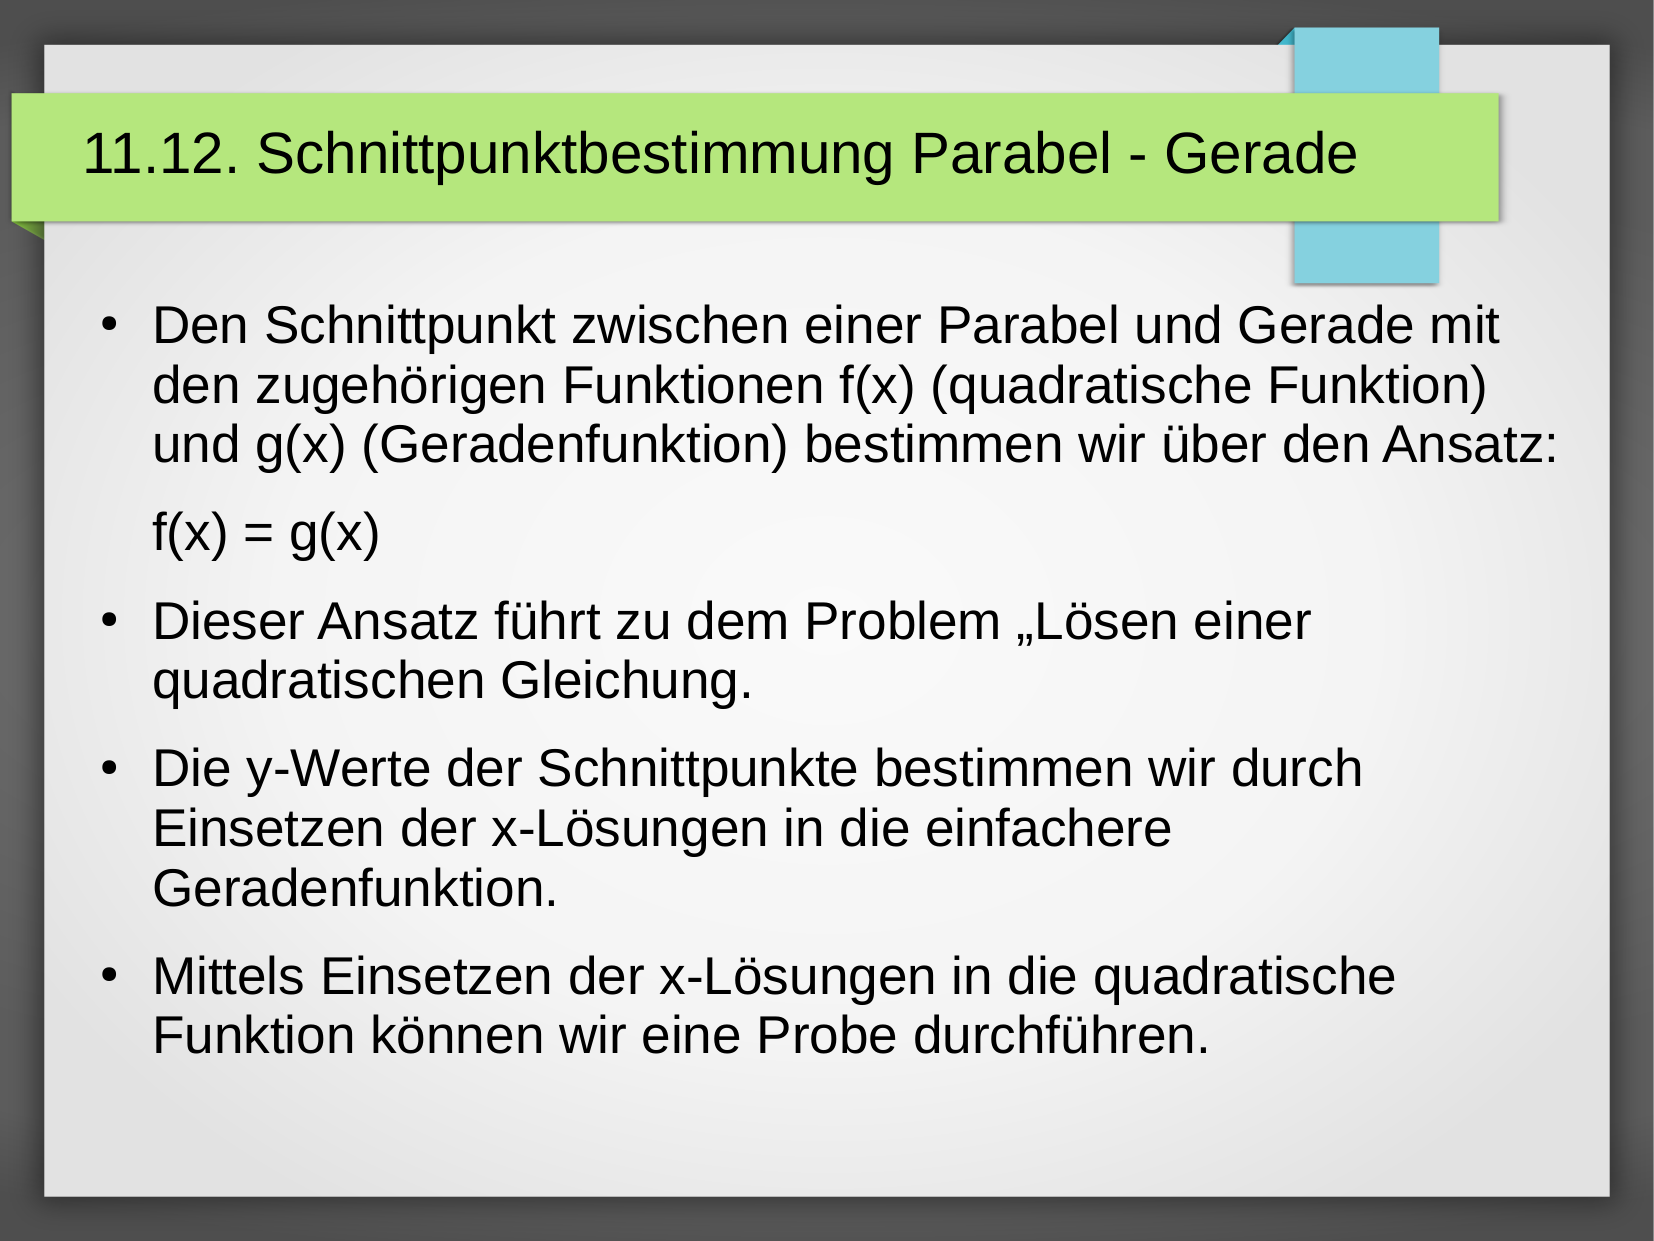

11.12. Schnittpunktbestimmung Parabel - Gerade
# Den Schnittpunkt zwischen einer Parabel und Gerade mit den zugehörigen Funktionen f(x) (quadratische Funktion) und g(x) (Geradenfunktion) bestimmen wir über den Ansatz:
f(x) = g(x)
Dieser Ansatz führt zu dem Problem „Lösen einer quadratischen Gleichung.
Die y-Werte der Schnittpunkte bestimmen wir durch Einsetzen der x-Lösungen in die einfachere Geradenfunktion.
Mittels Einsetzen der x-Lösungen in die quadratische Funktion können wir eine Probe durchführen.